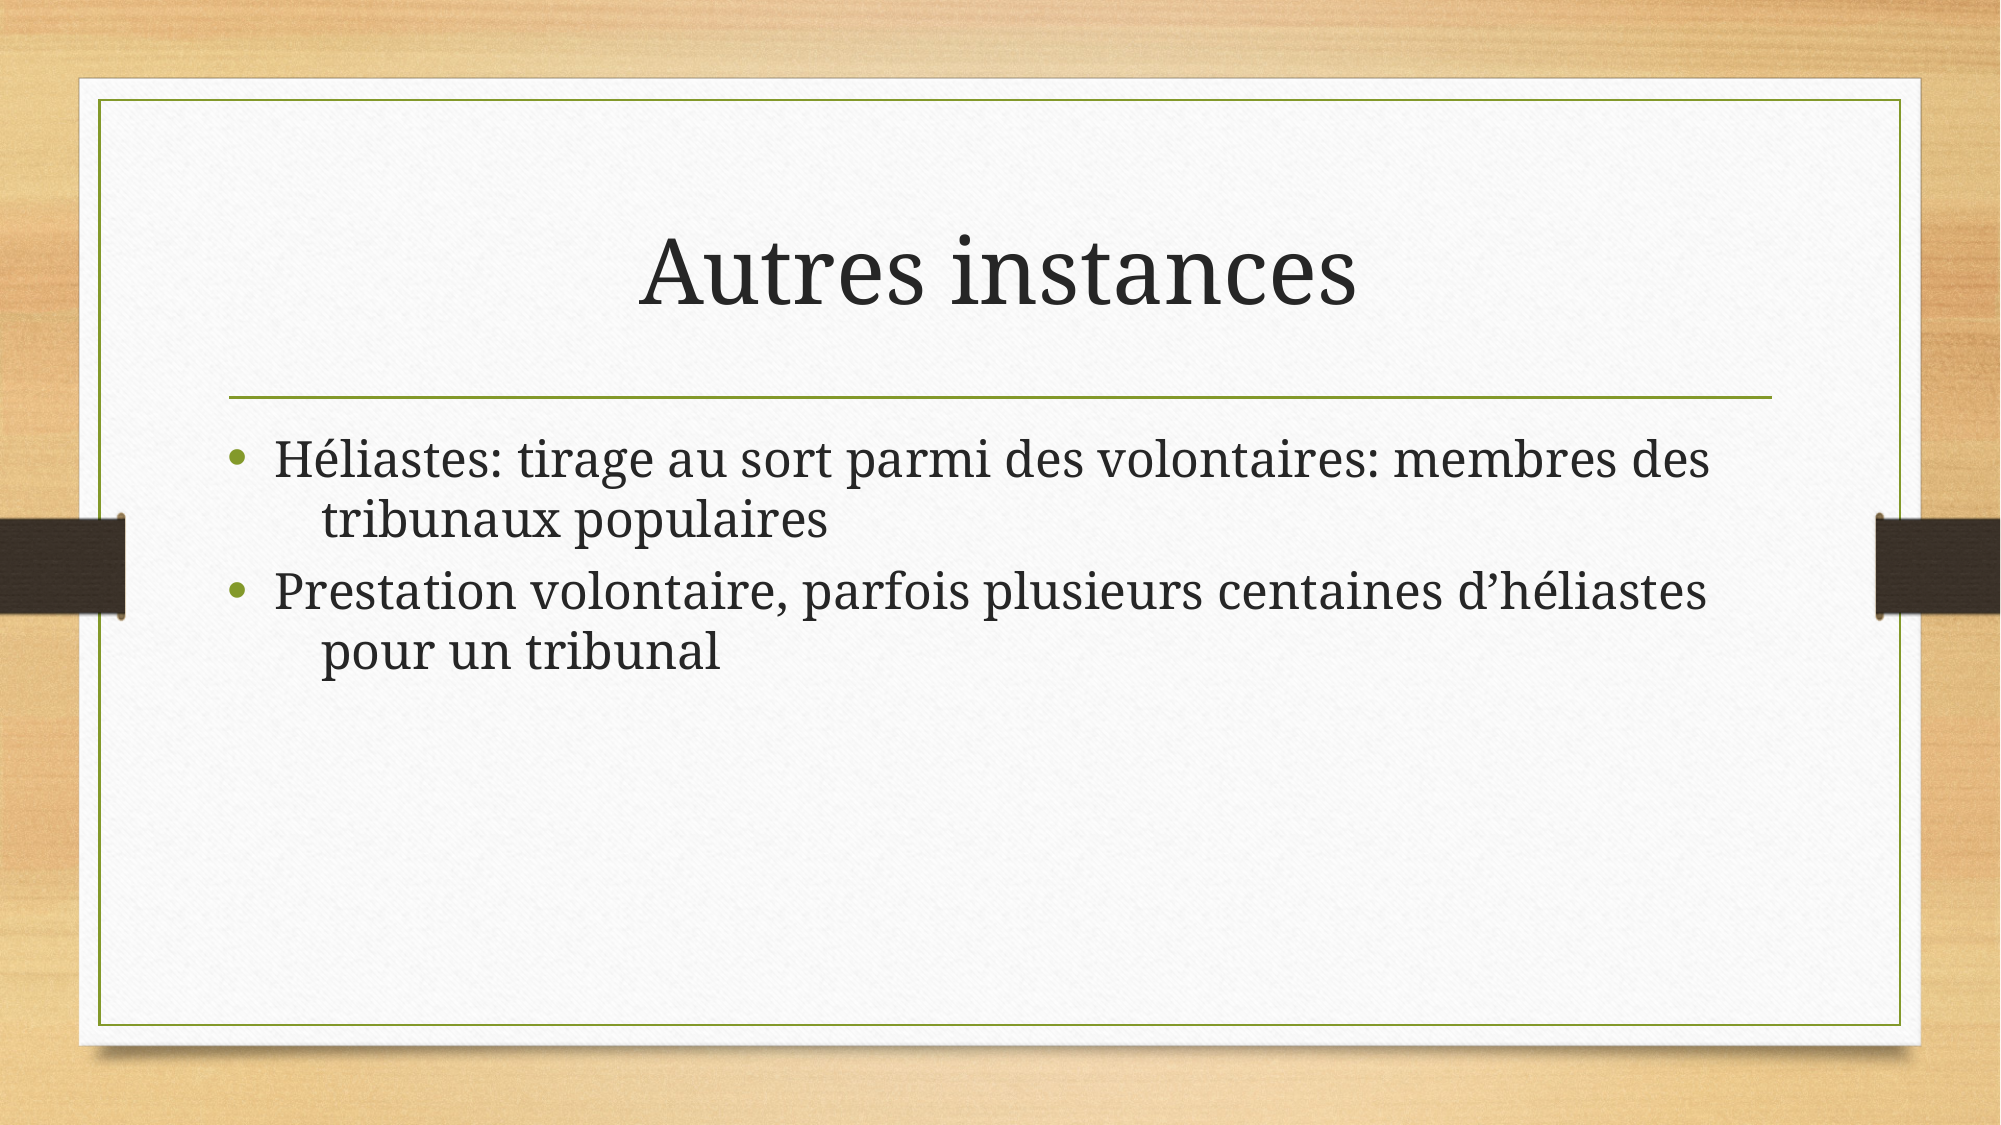

# Autres instances
Héliastes: tirage au sort parmi des volontaires: membres des tribunaux populaires
Prestation volontaire, parfois plusieurs centaines d’héliastes pour un tribunal